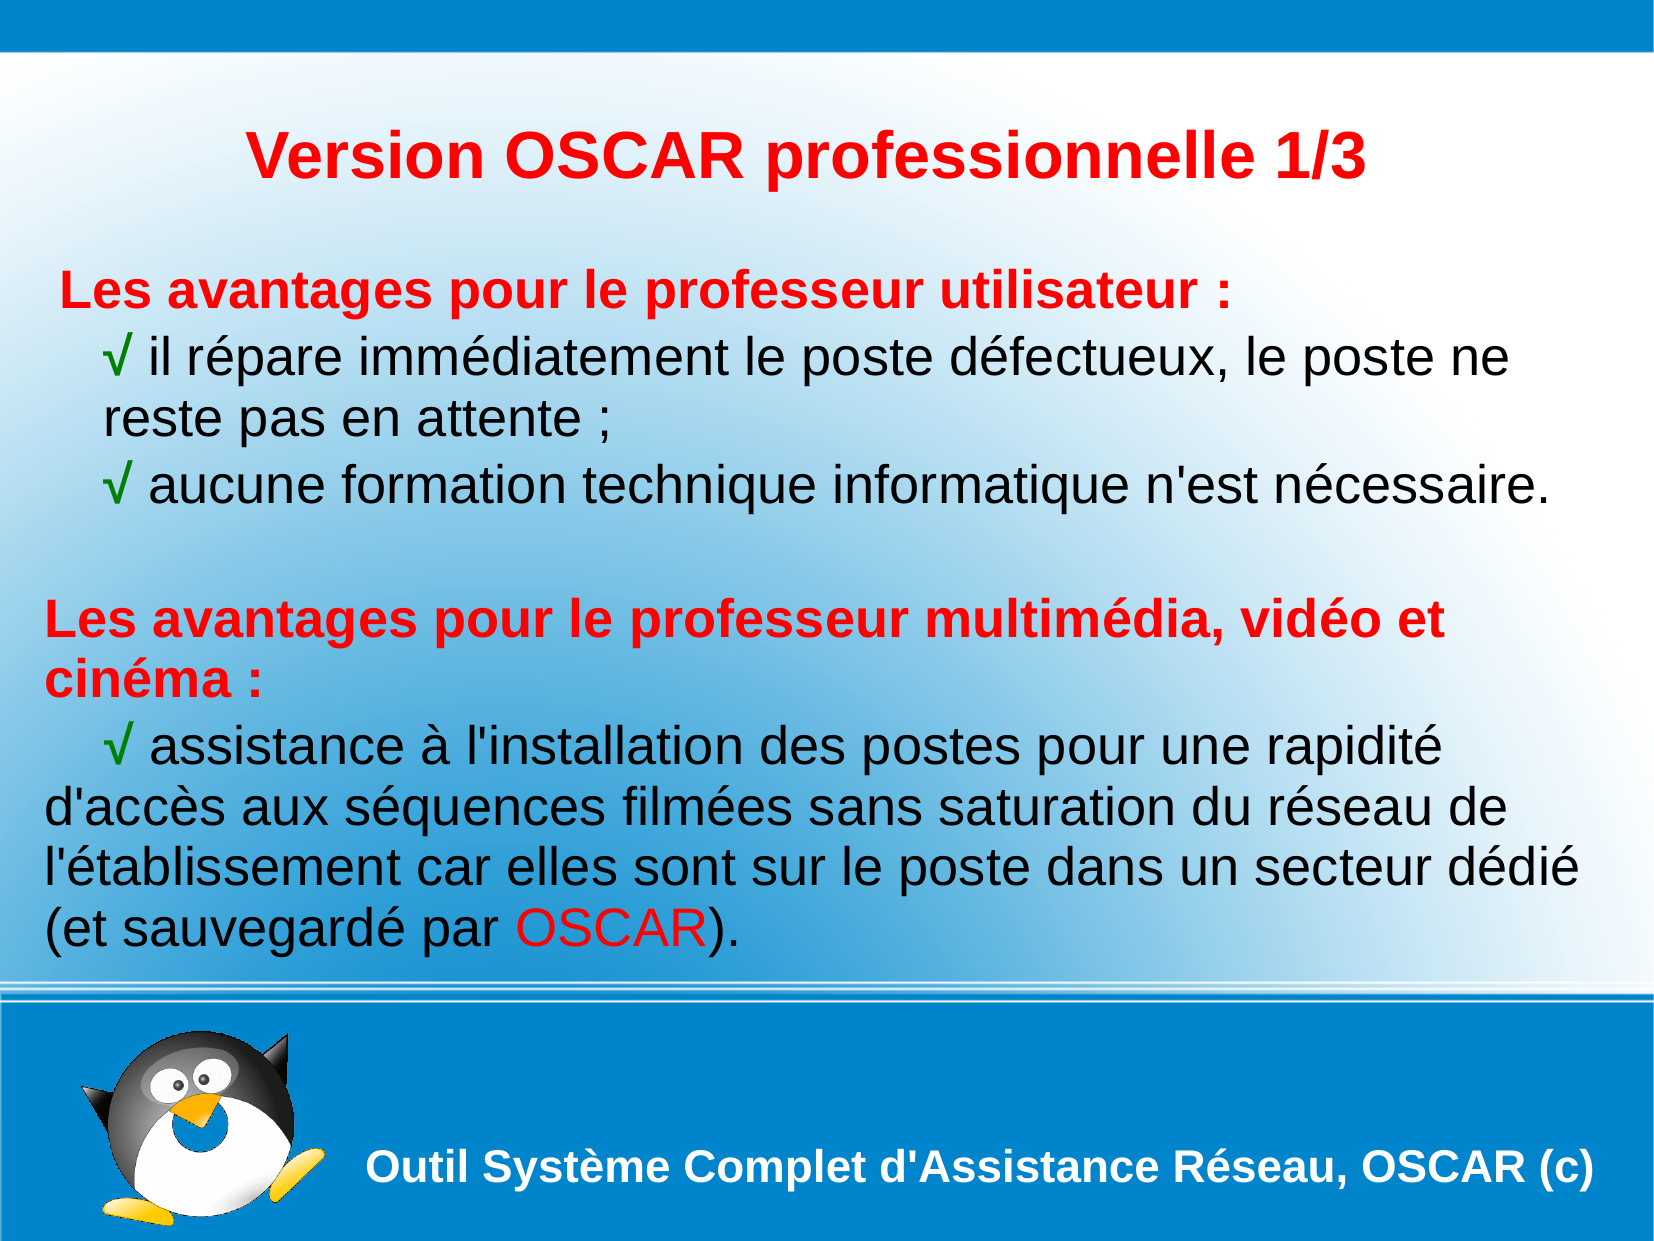

Version OSCAR professionnelle 1/3
 Les avantages pour le professeur utilisateur :
√ il répare immédiatement le poste défectueux, le poste ne reste pas en attente ;
√ aucune formation technique informatique n'est nécessaire.
Les avantages pour le professeur multimédia, vidéo et cinéma :
 √ assistance à l'installation des postes pour une rapidité d'accès aux séquences filmées sans saturation du réseau de l'établissement car elles sont sur le poste dans un secteur dédié (et sauvegardé par OSCAR).
# Outil Système Complet d'Assistance Réseau, OSCAR (c)